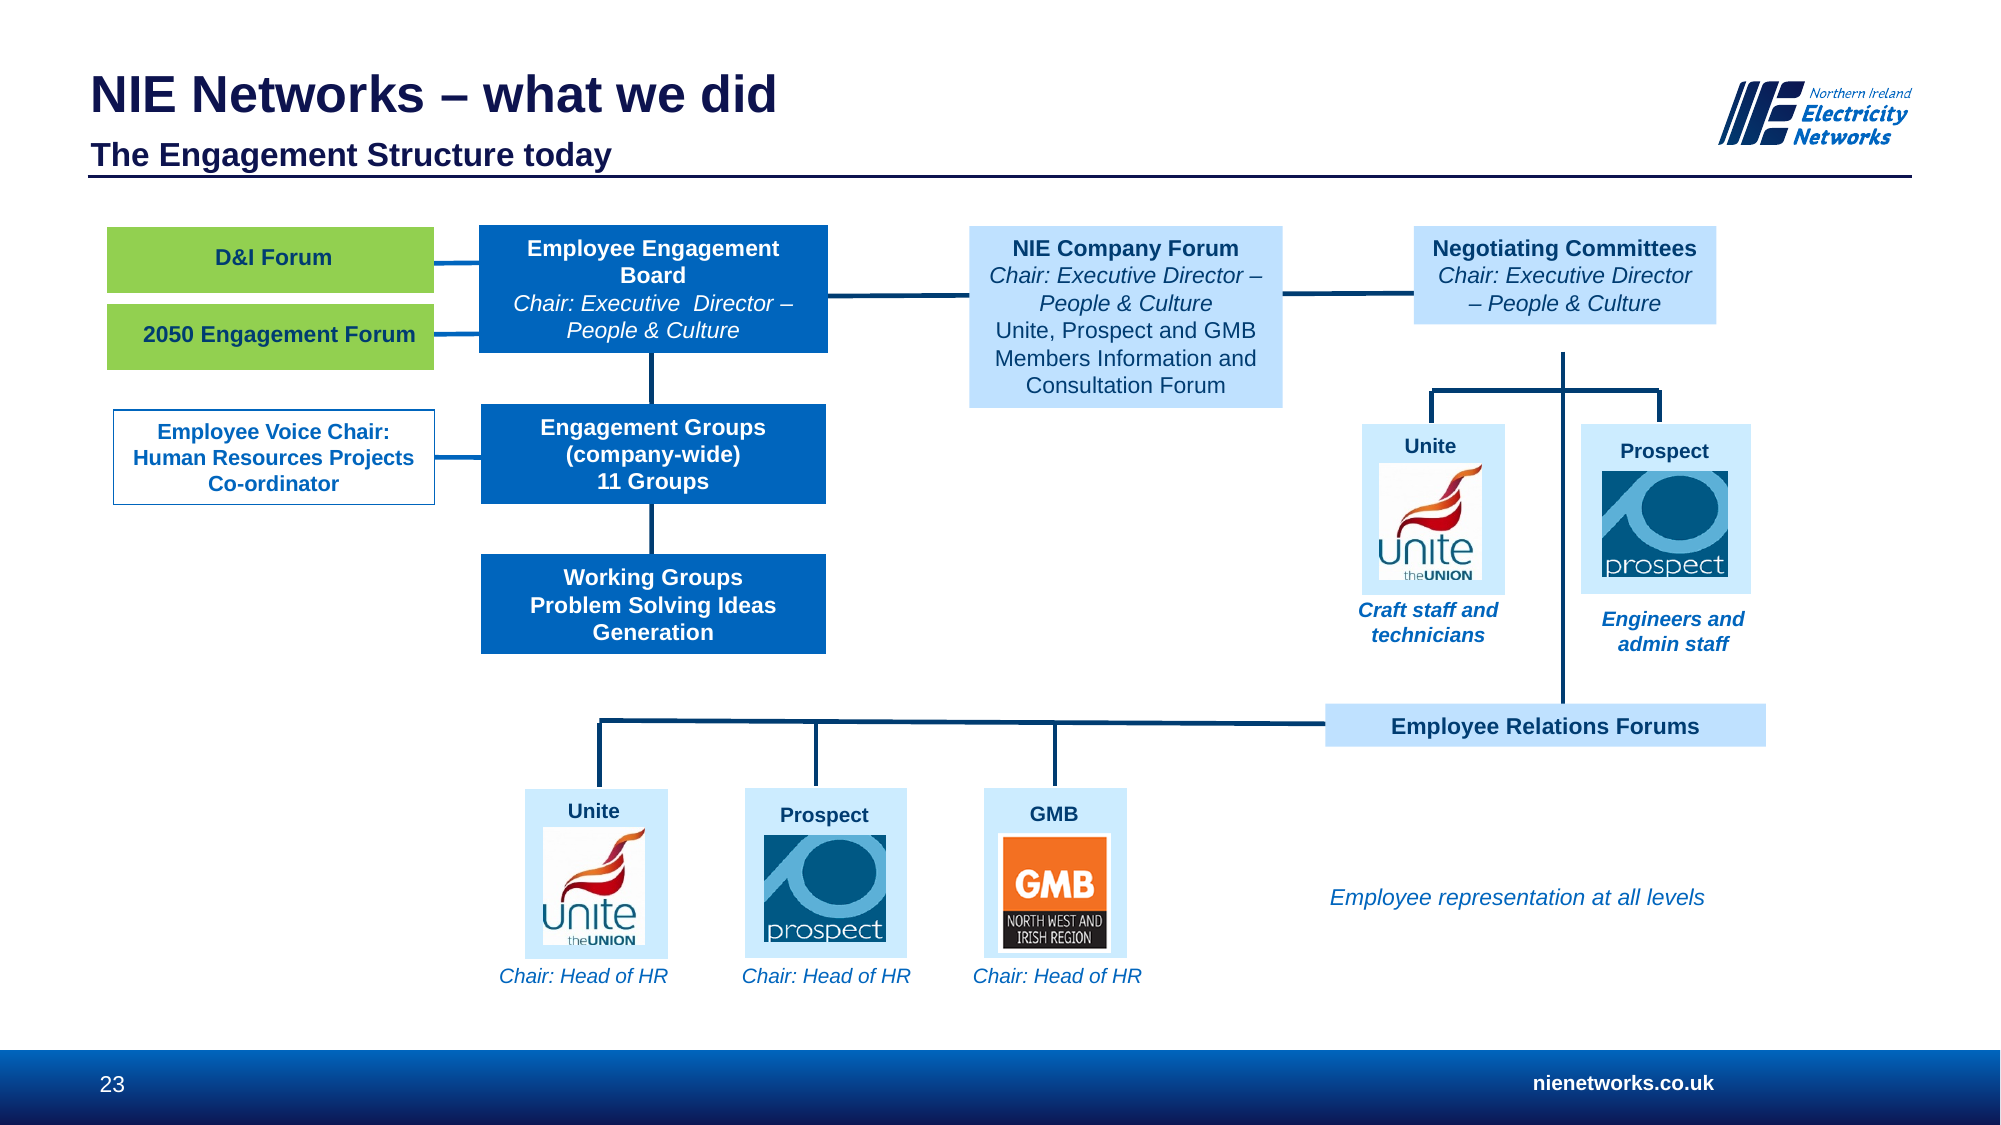

# NIE Networks – what we did The Engagement Structure today
Employee Engagement Board
Chair: Executive Director – People & Culture
NIE Company Forum
Chair: Executive Director – People & Culture
Unite, Prospect and GMB Members Information and Consultation Forum
Negotiating Committees
Chair: Executive Director – People & Culture
D&I Forum
2050 Engagement Forum
Engagement Groups
(company-wide)
11 Groups
Employee Voice Chair:
Human Resources Projects Co-ordinator
Prospect
Unite
Working Groups
Problem Solving Ideas Generation
Craft staff and technicians
Engineers and admin staff
Employee Relations Forums
Prospect
GMB
Unite
Employee representation at all levels
Chair: Head of HR
Chair: Head of HR
Chair: Head of HR